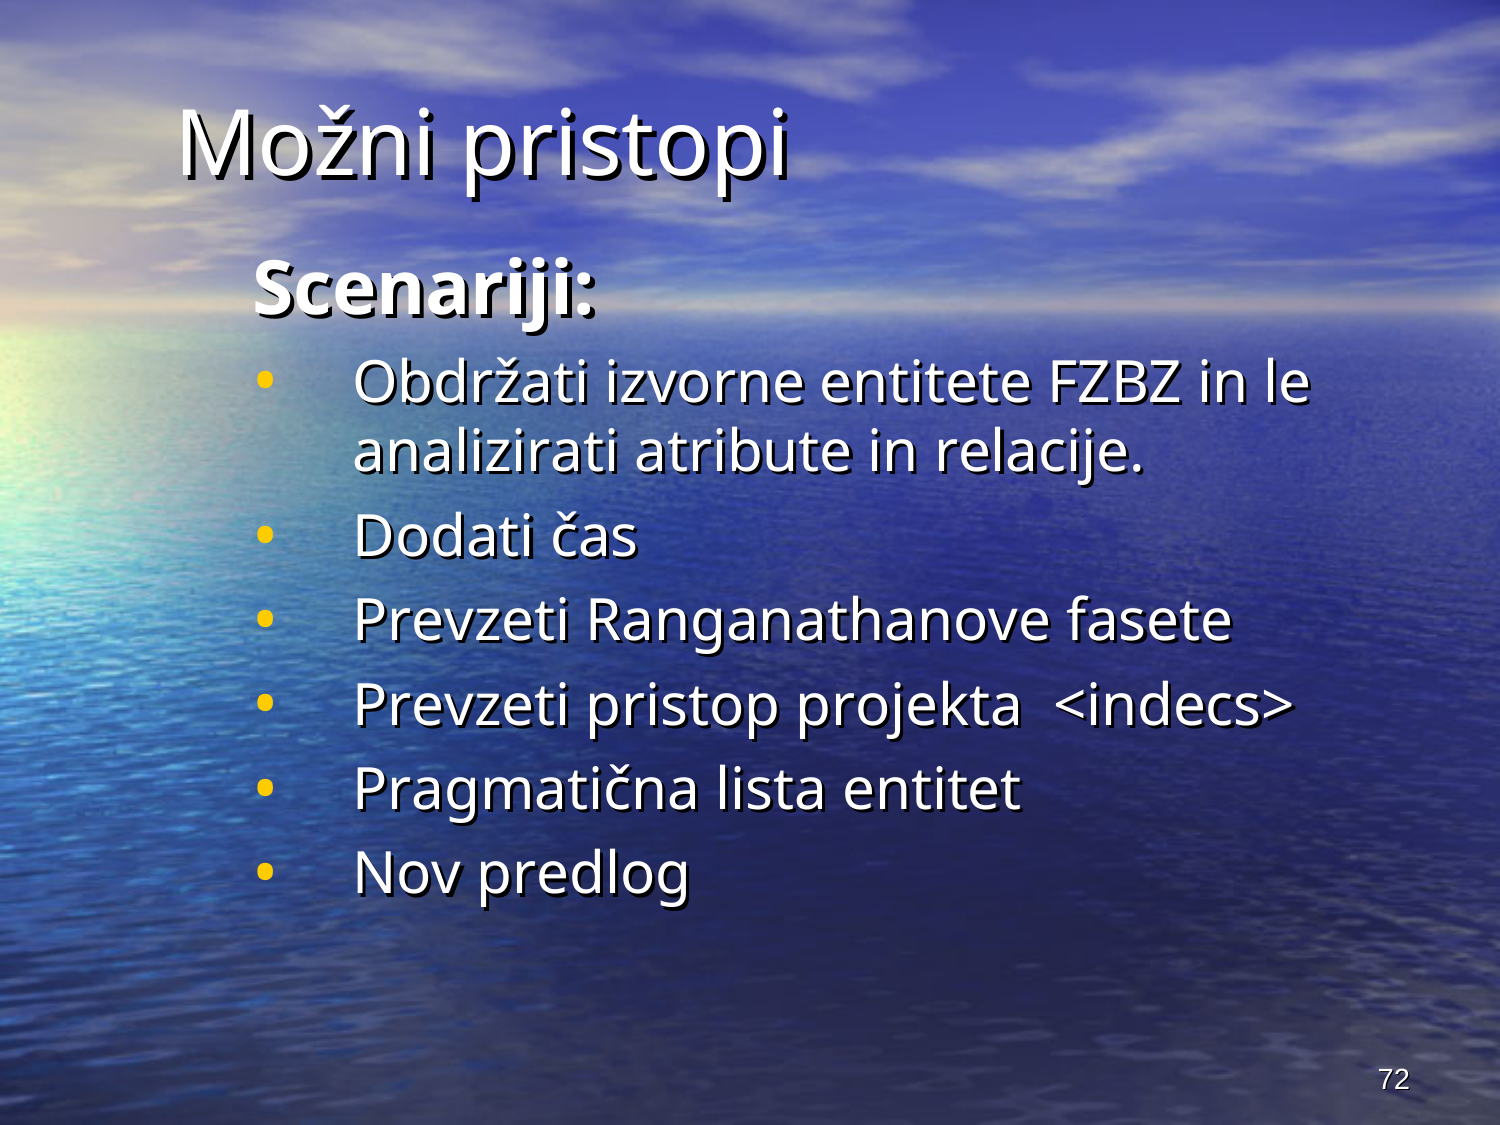

# Možni pristopi
Scenariji:
Obdržati izvorne entitete FZBZ in le analizirati atribute in relacije.
Dodati čas
Prevzeti Ranganathanove fasete
Prevzeti pristop projekta <indecs>
Pragmatična lista entitet
Nov predlog